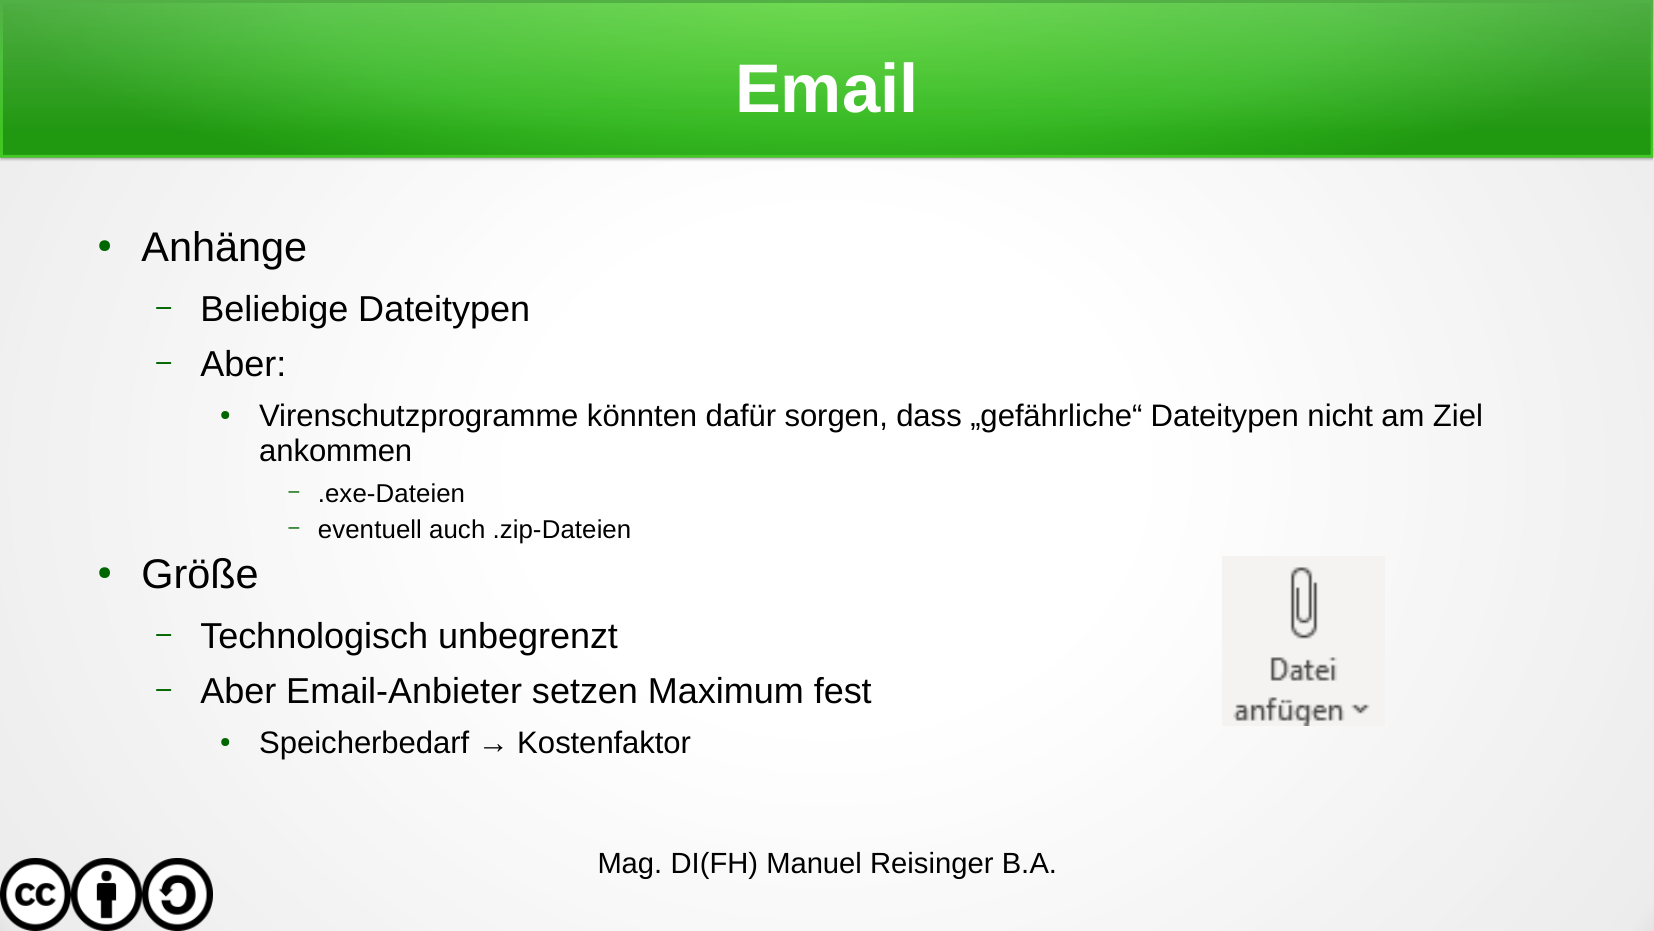

# Email
Anhänge
Beliebige Dateitypen
Aber:
Virenschutzprogramme könnten dafür sorgen, dass „gefährliche“ Dateitypen nicht am Ziel ankommen
.exe-Dateien
eventuell auch .zip-Dateien
Größe
Technologisch unbegrenzt
Aber Email-Anbieter setzen Maximum fest
Speicherbedarf → Kostenfaktor